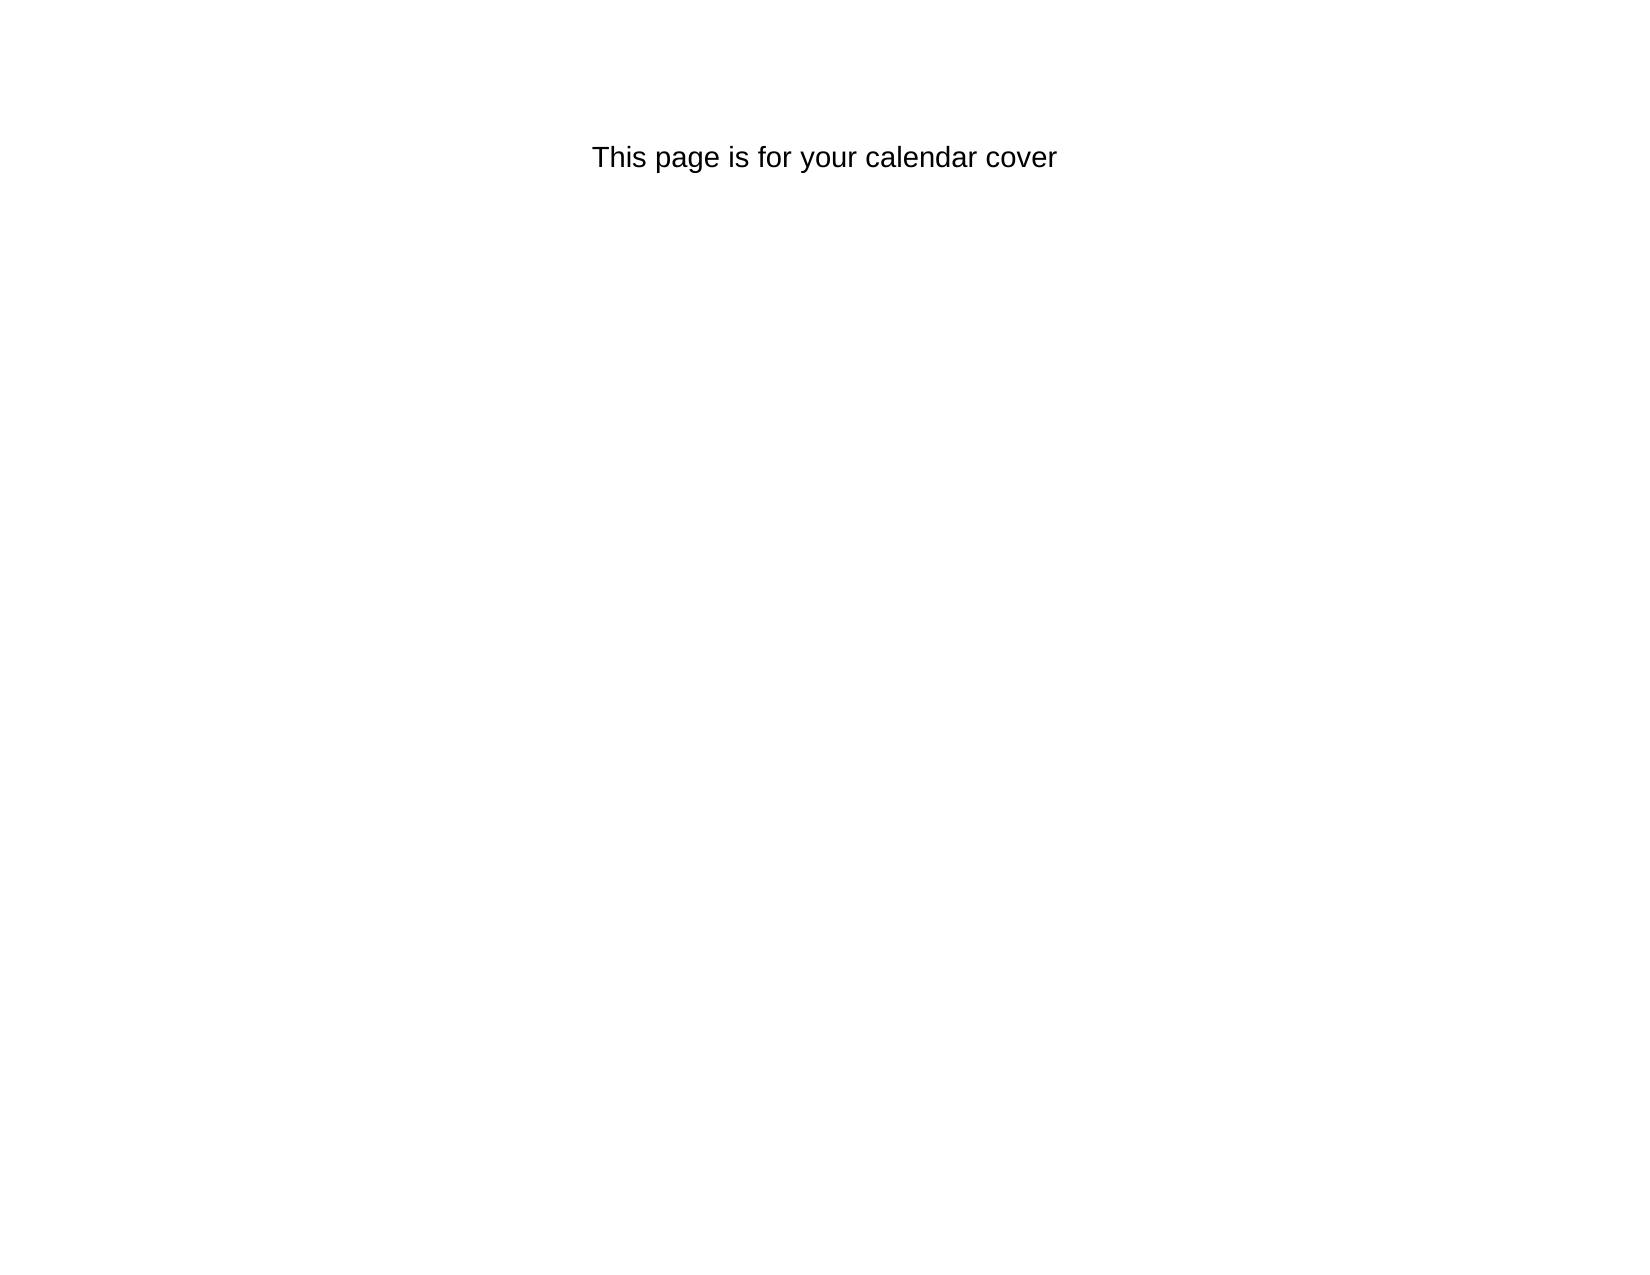

# This page is for your calendar cover